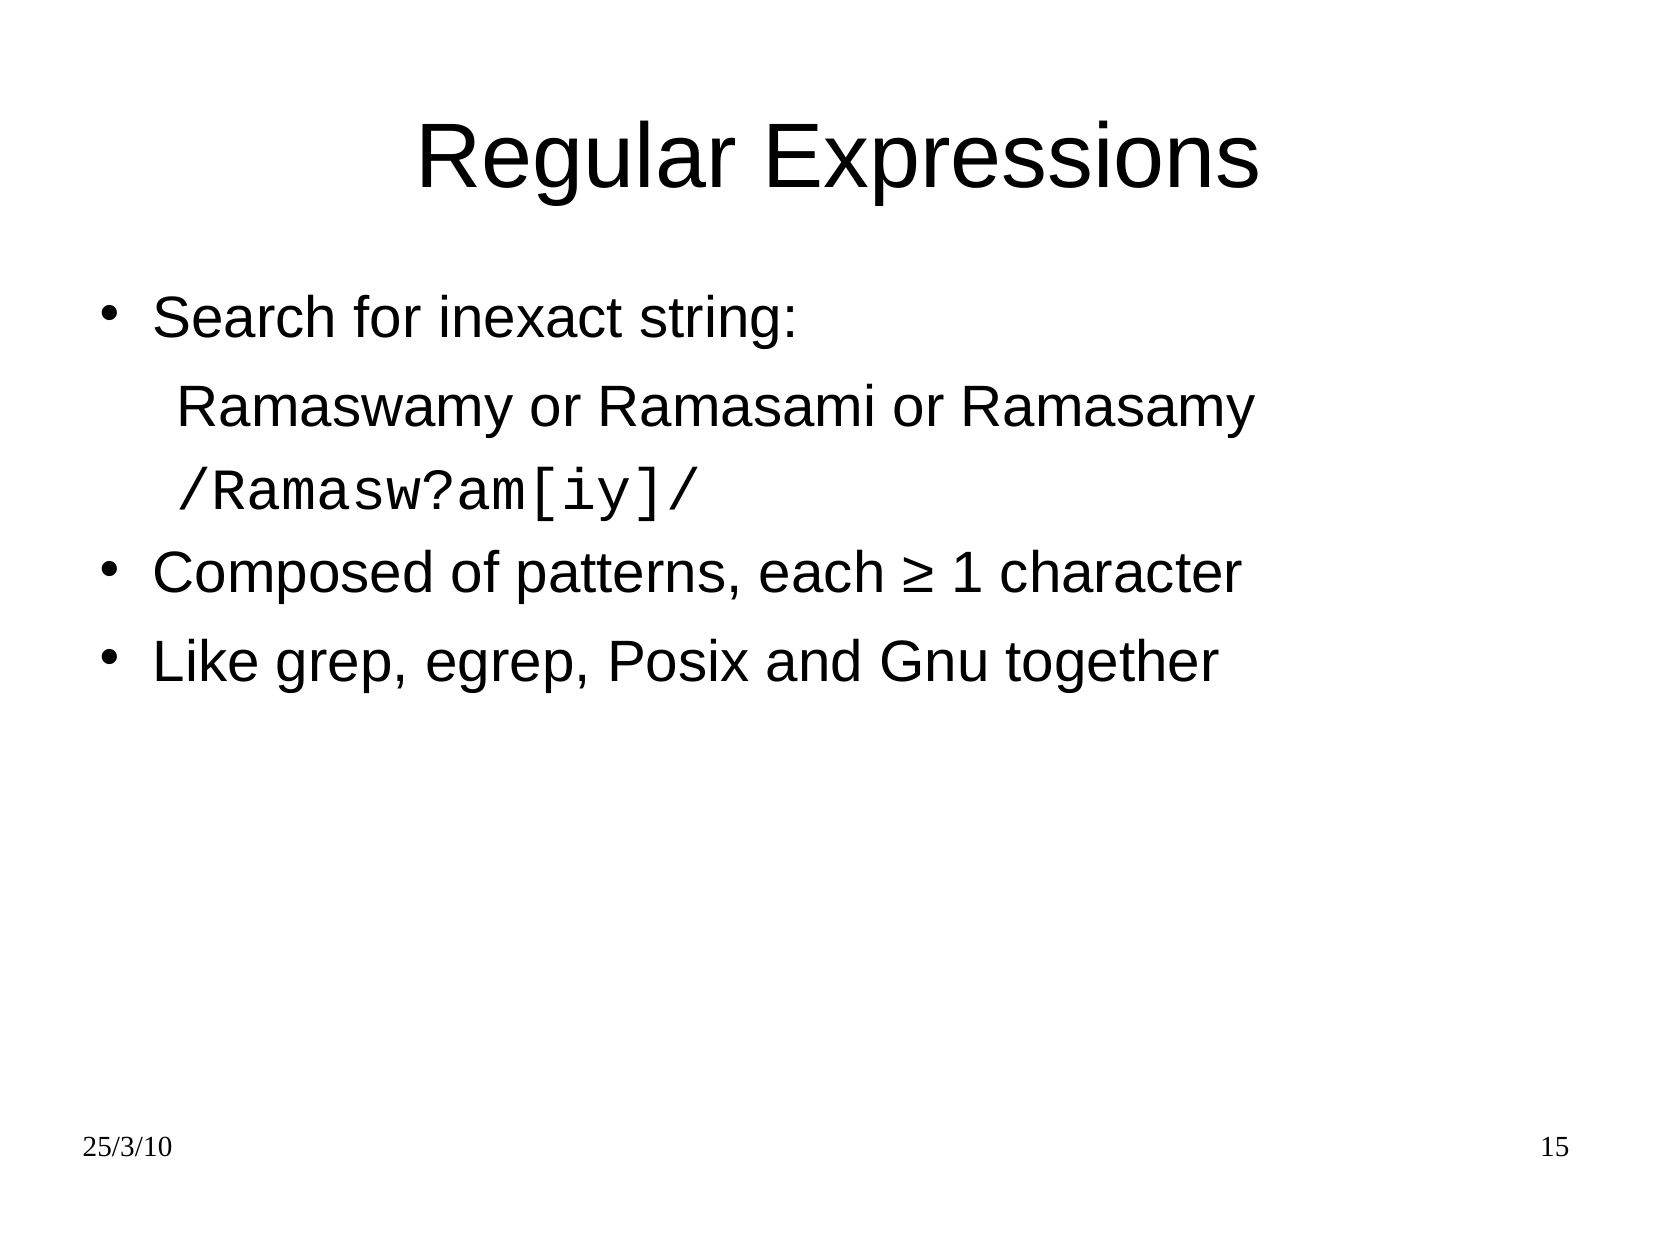

# Regular Expressions
Search for inexact string:
Ramaswamy or Ramasami or Ramasamy
/Ramasw?am[iy]/
Composed of patterns, each ≥ 1 character
Like grep, egrep, Posix and Gnu together
15